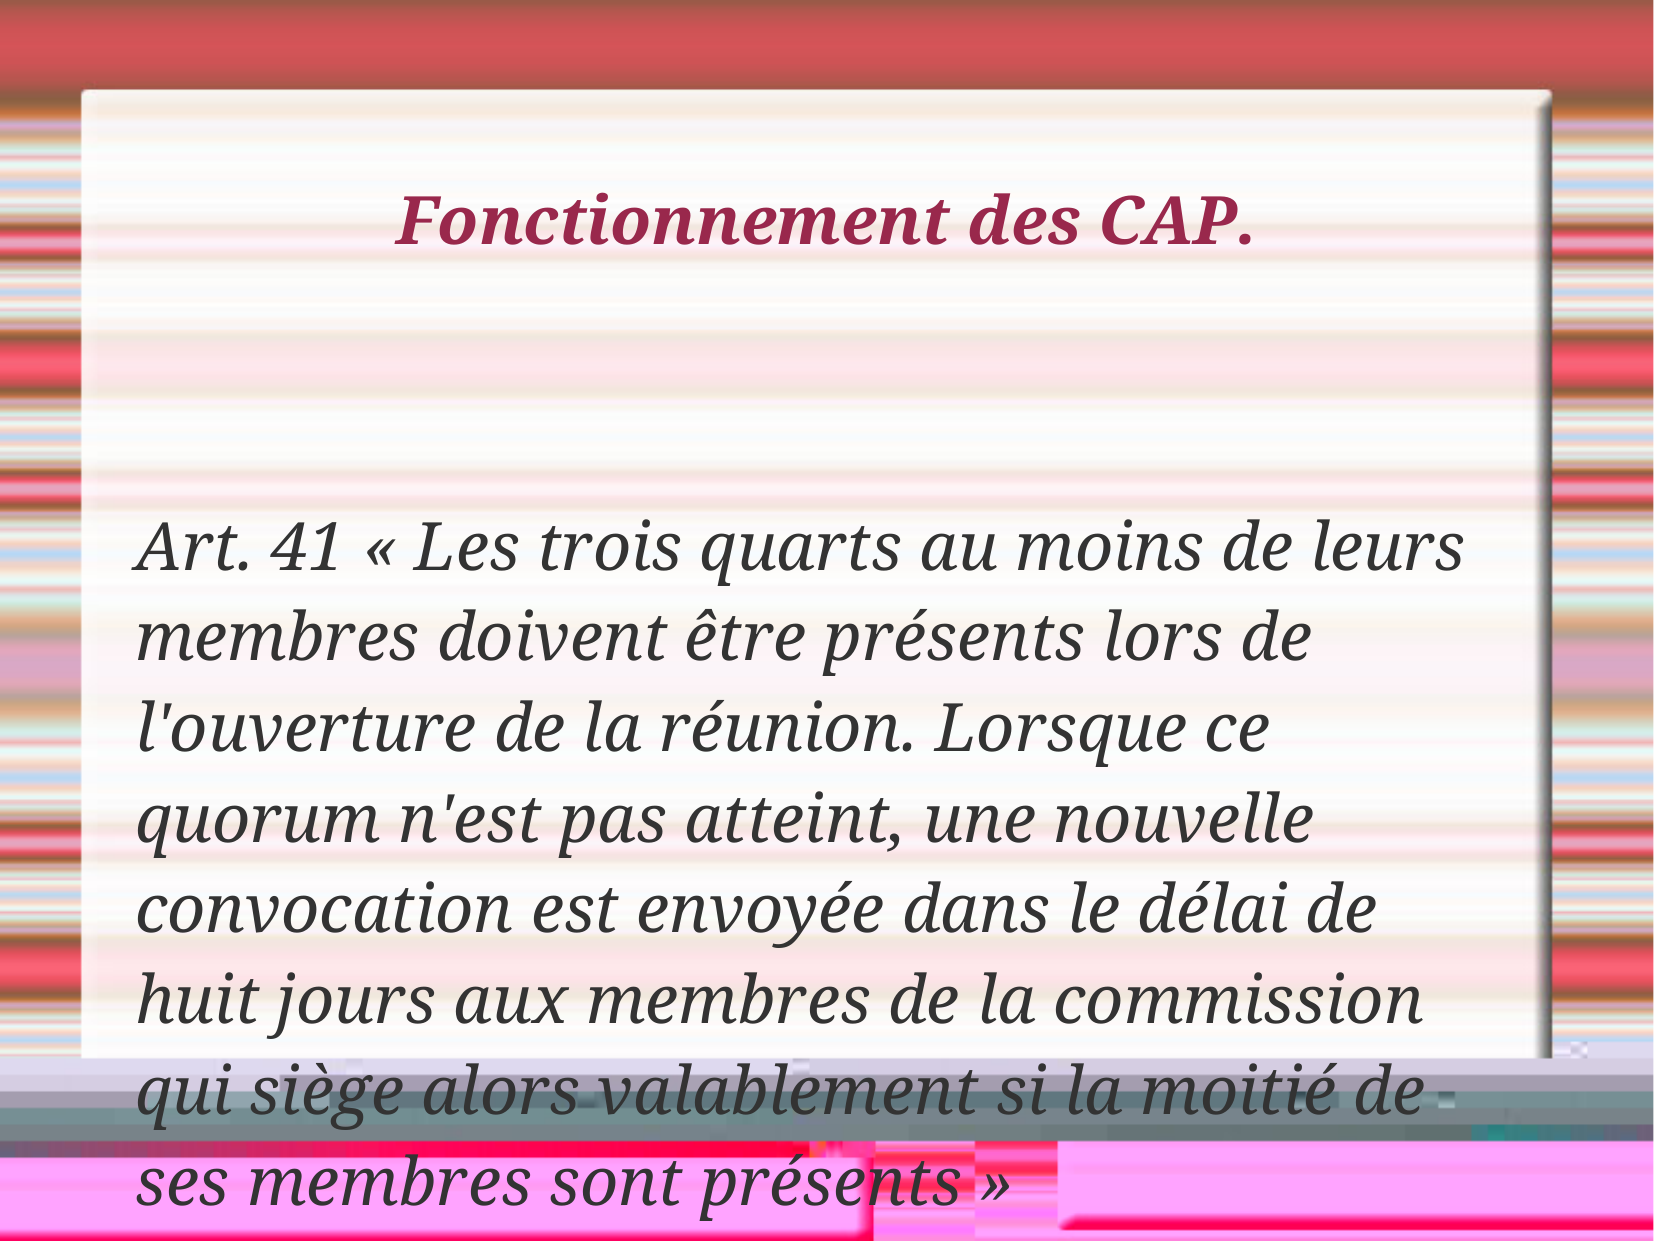

# Fonctionnement des CAP.
Art. 41 « Les trois quarts au moins de leurs membres doivent être présents lors de l'ouverture de la réunion. Lorsque ce quorum n'est pas atteint, une nouvelle convocation est envoyée dans le délai de huit jours aux membres de la commission qui siège alors valablement si la moitié de ses membres sont présents »